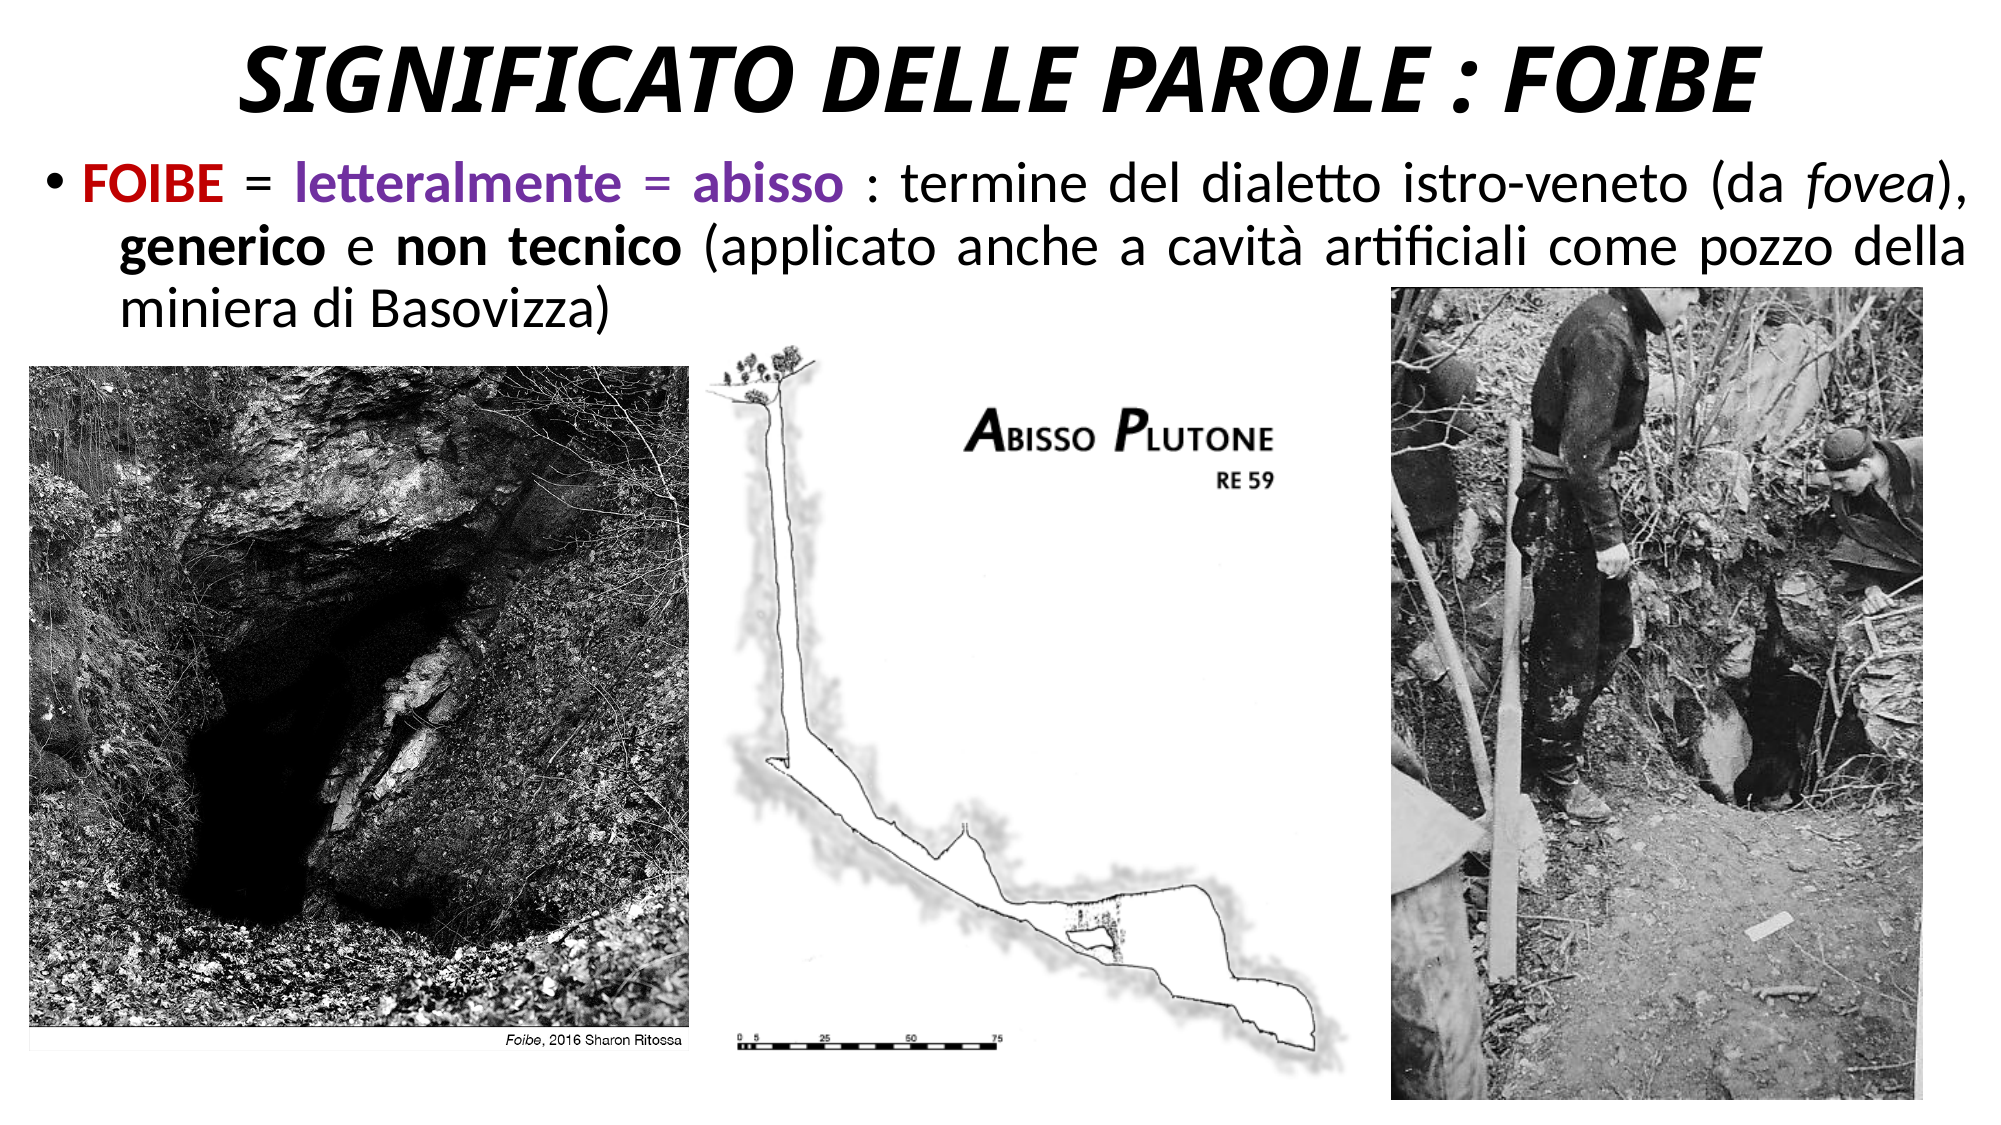

# SIGNIFICATO DELLE PAROLE : FOIBE
FOIBE = letteralmente = abisso : termine del dialetto istro-veneto (da fovea), generico e non tecnico (applicato anche a cavità artificiali come pozzo della miniera di Basovizza)